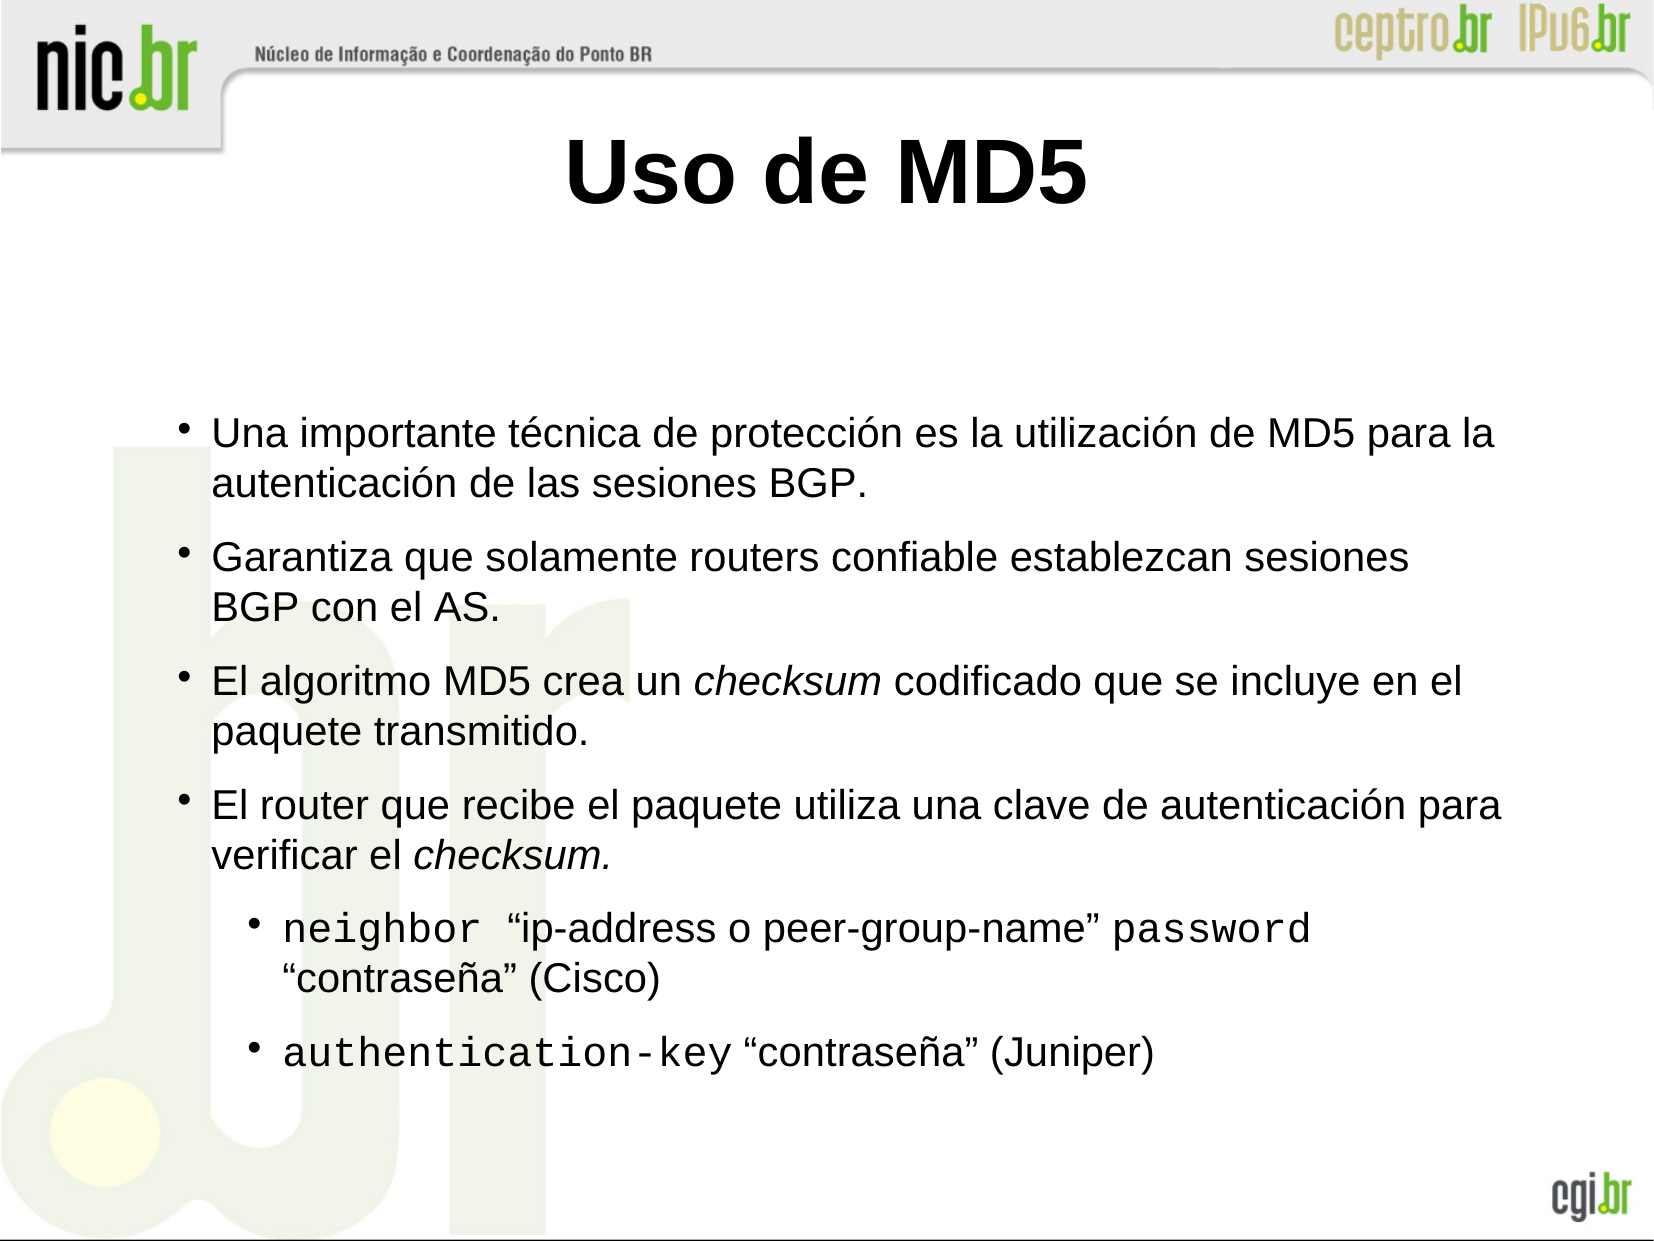

Uso de MD5
Una importante técnica de protección es la utilización de MD5 para la autenticación de las sesiones BGP.
Garantiza que solamente routers confiable establezcan sesiones BGP con el AS.
El algoritmo MD5 crea un checksum codificado que se incluye en el paquete transmitido.
El router que recibe el paquete utiliza una clave de autenticación para verificar el checksum.
neighbor “ip-address o peer-group-name” password “contraseña” (Cisco)
authentication-key “contraseña” (Juniper)